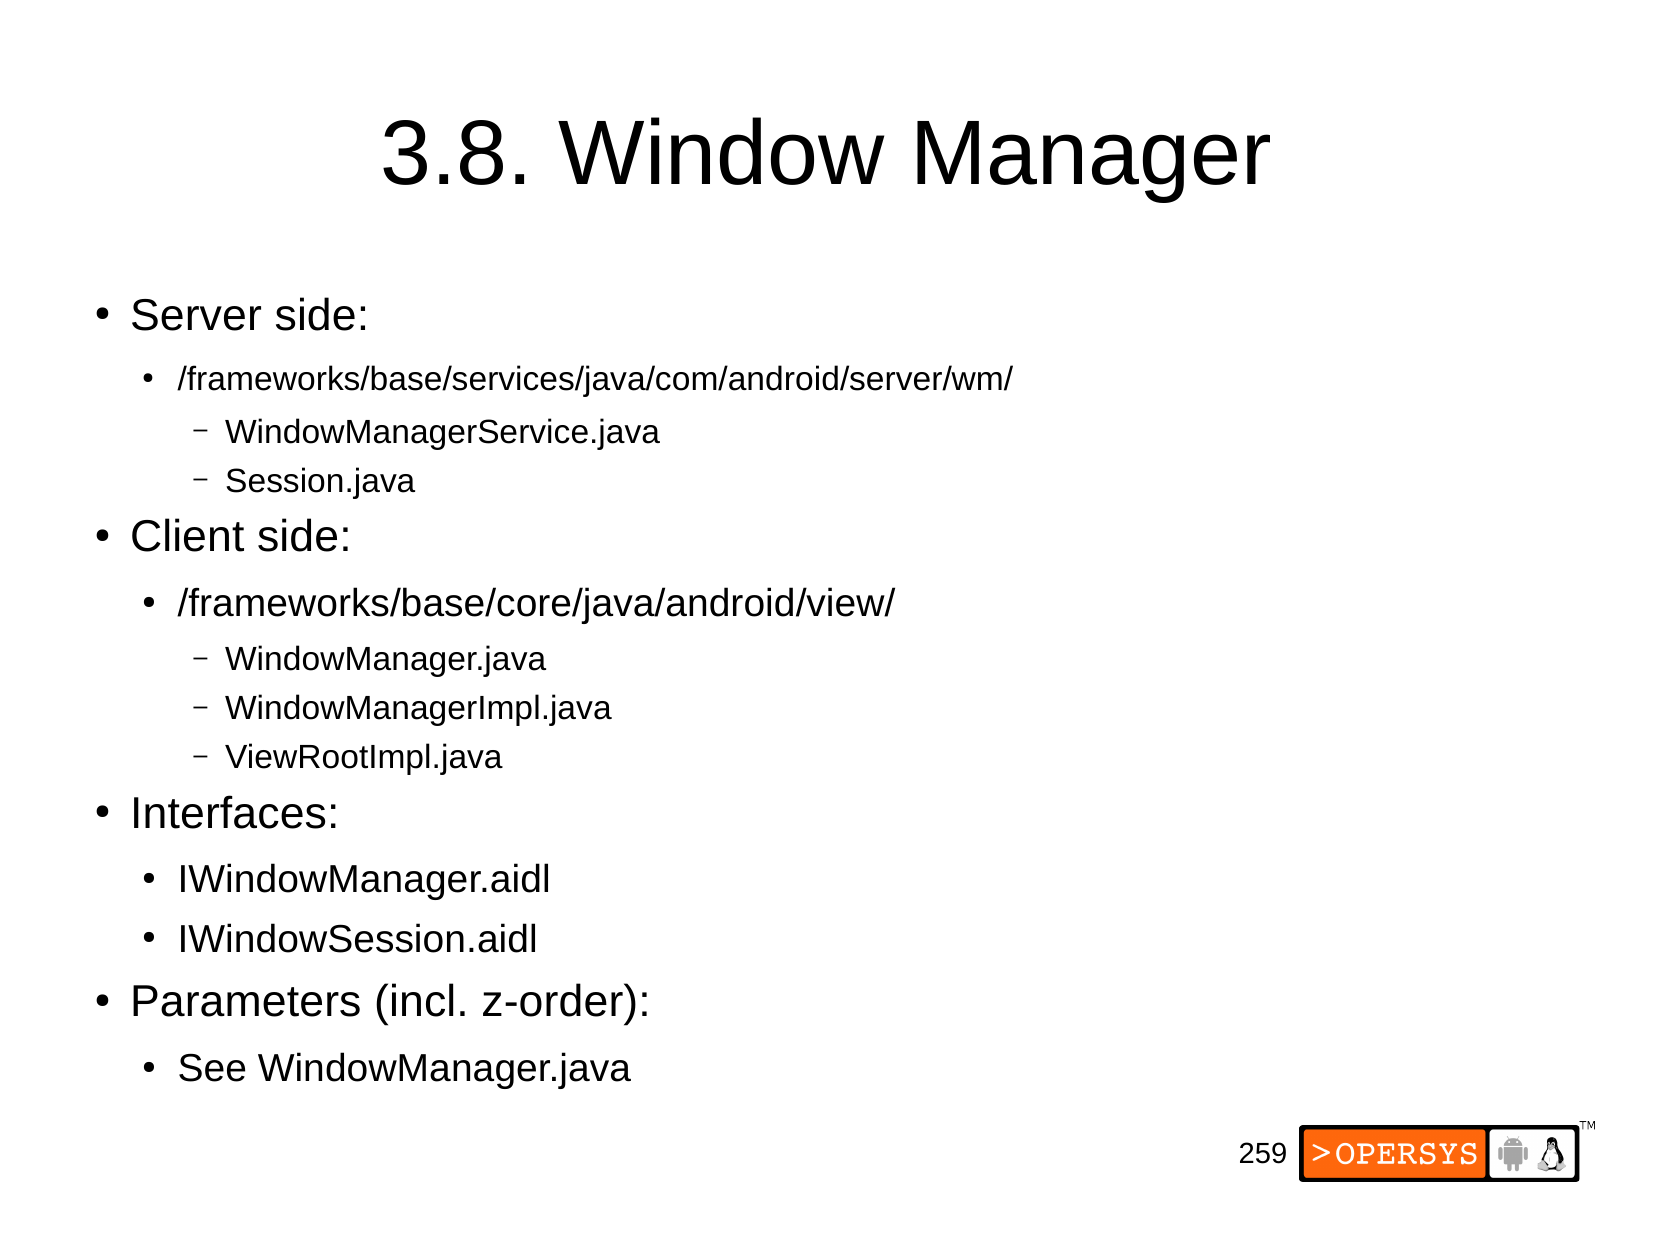

# 3.8. Window Manager
Server side:
/frameworks/base/services/java/com/android/server/wm/
WindowManagerService.java
Session.java
Client side:
/frameworks/base/core/java/android/view/
WindowManager.java
WindowManagerImpl.java
ViewRootImpl.java
Interfaces:
IWindowManager.aidl
IWindowSession.aidl
Parameters (incl. z-order):
See WindowManager.java